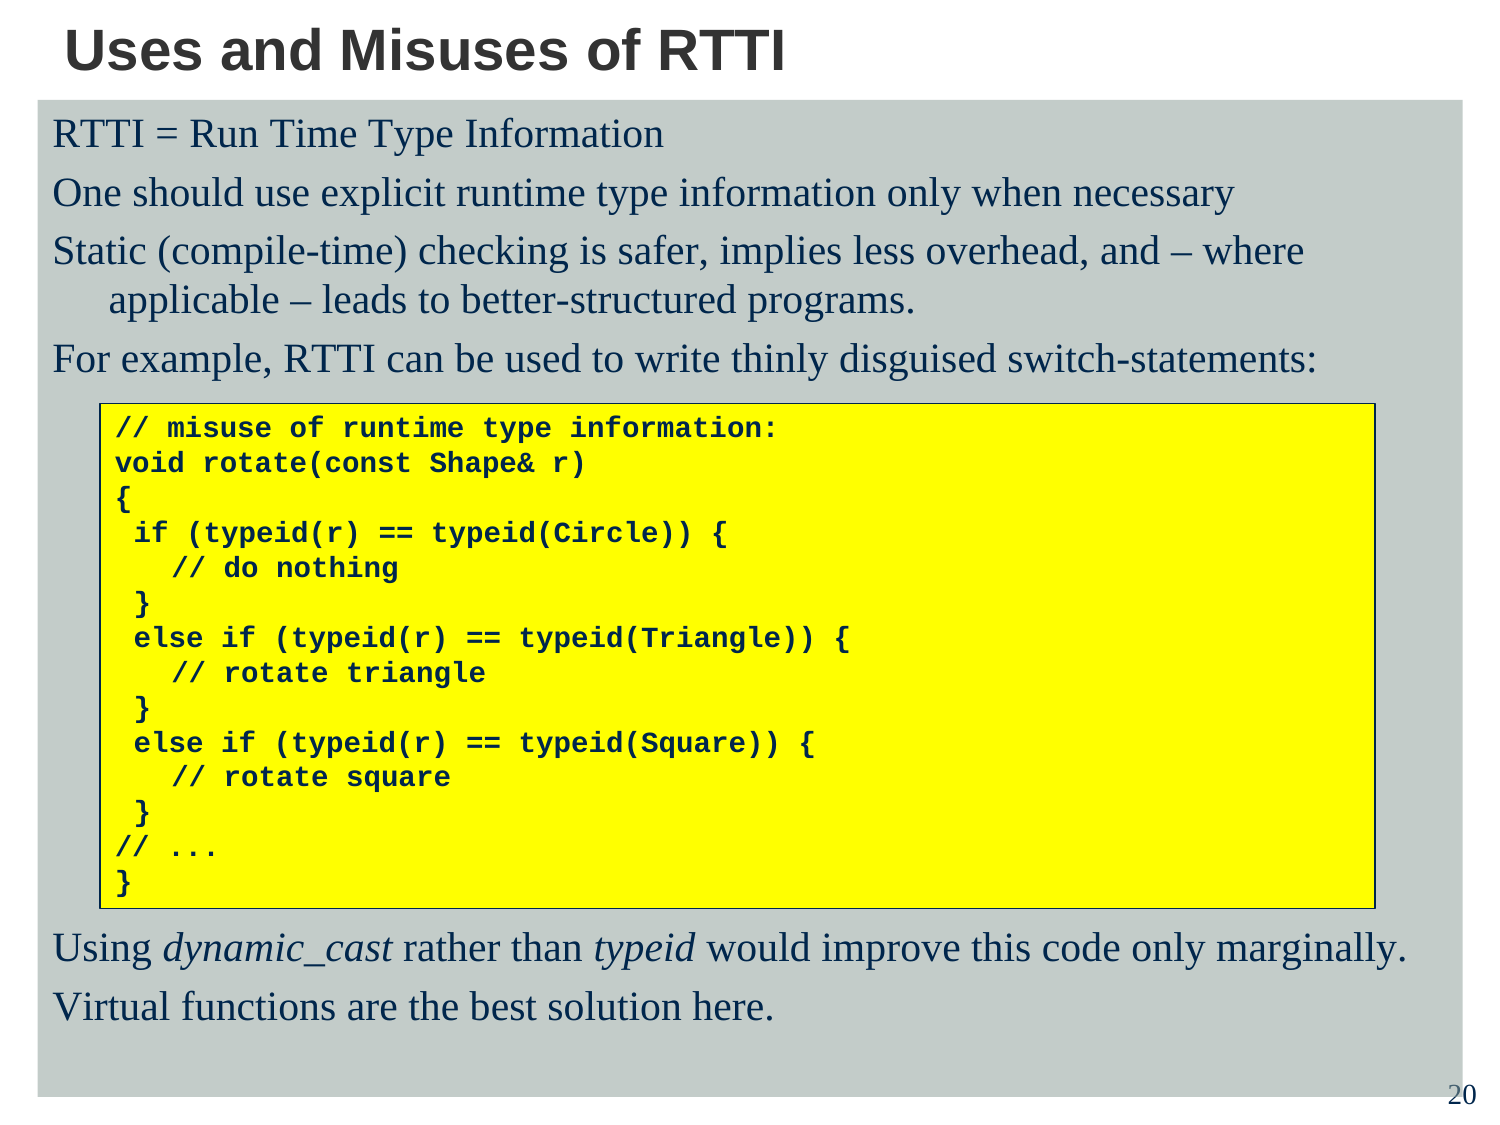

# Uses and Misuses of RTTI
RTTI = Run Time Type Information
One should use explicit runtime type information only when necessary
Static (compile-time) checking is safer, implies less overhead, and – where applicable – leads to better-structured programs.
For example, RTTI can be used to write thinly disguised switch-statements:
Using dynamic_cast rather than typeid would improve this code only marginally.
Virtual functions are the best solution here.
// misuse of runtime type information:
void rotate(const Shape& r)
{
	if (typeid(r) == typeid(Circle)) {
		// do nothing
	}
	else if (typeid(r) == typeid(Triangle)) {
		// rotate triangle
	}
	else if (typeid(r) == typeid(Square)) {
		// rotate square
	}
// ...
}